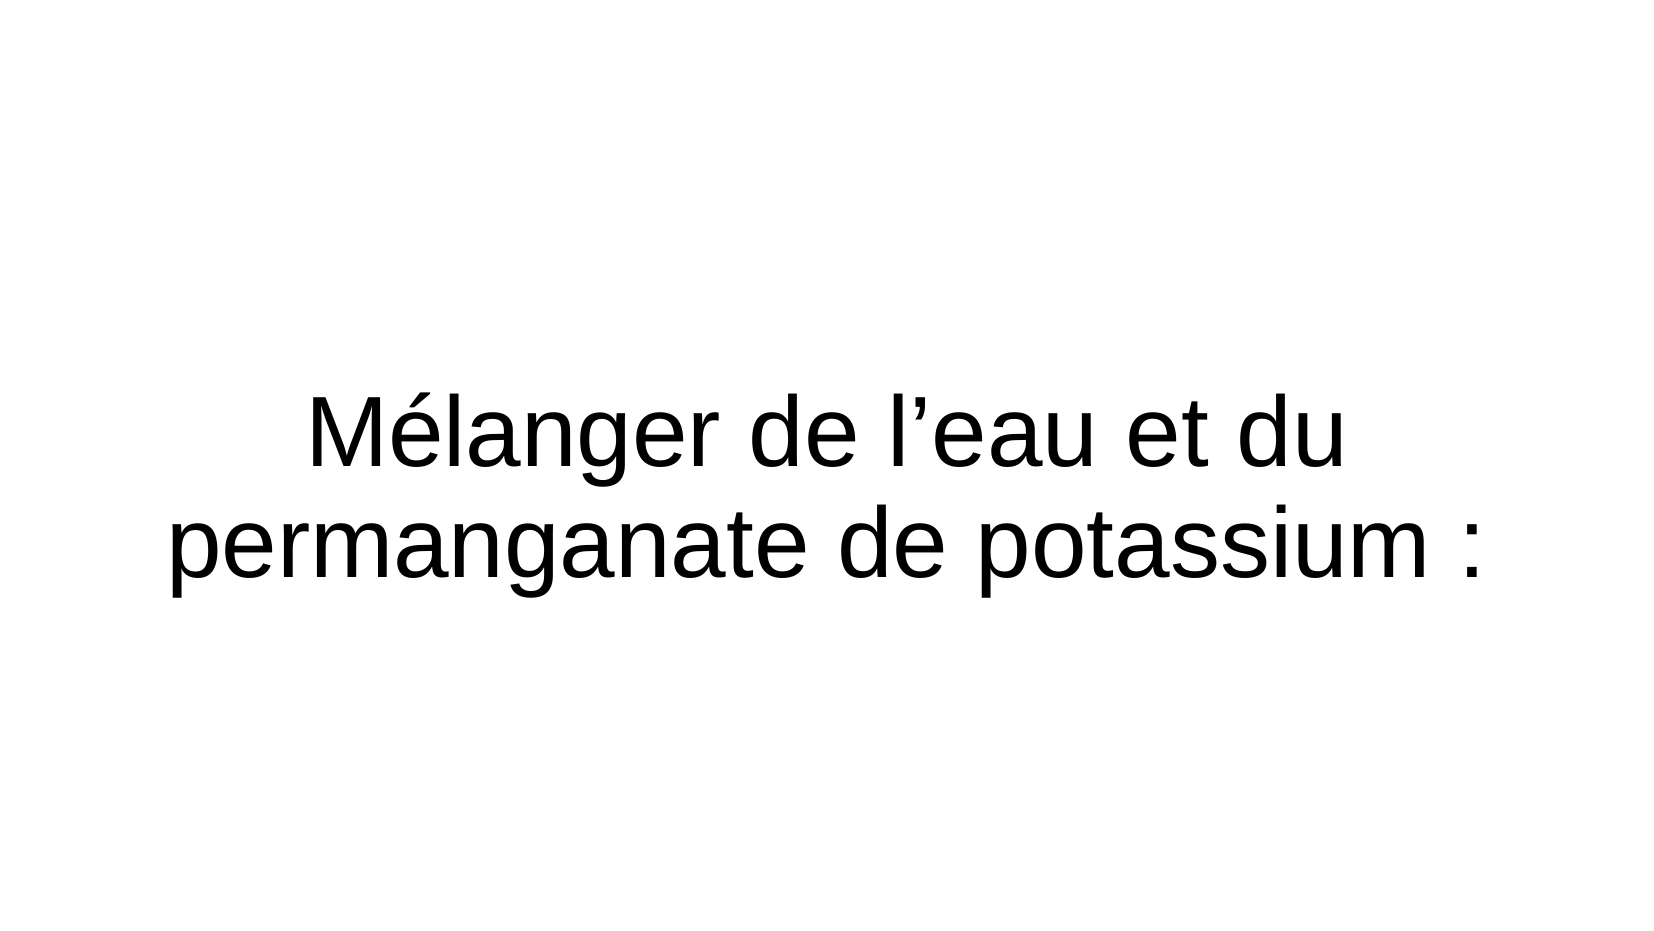

# Mélanger de l’eau et du permanganate de potassium :